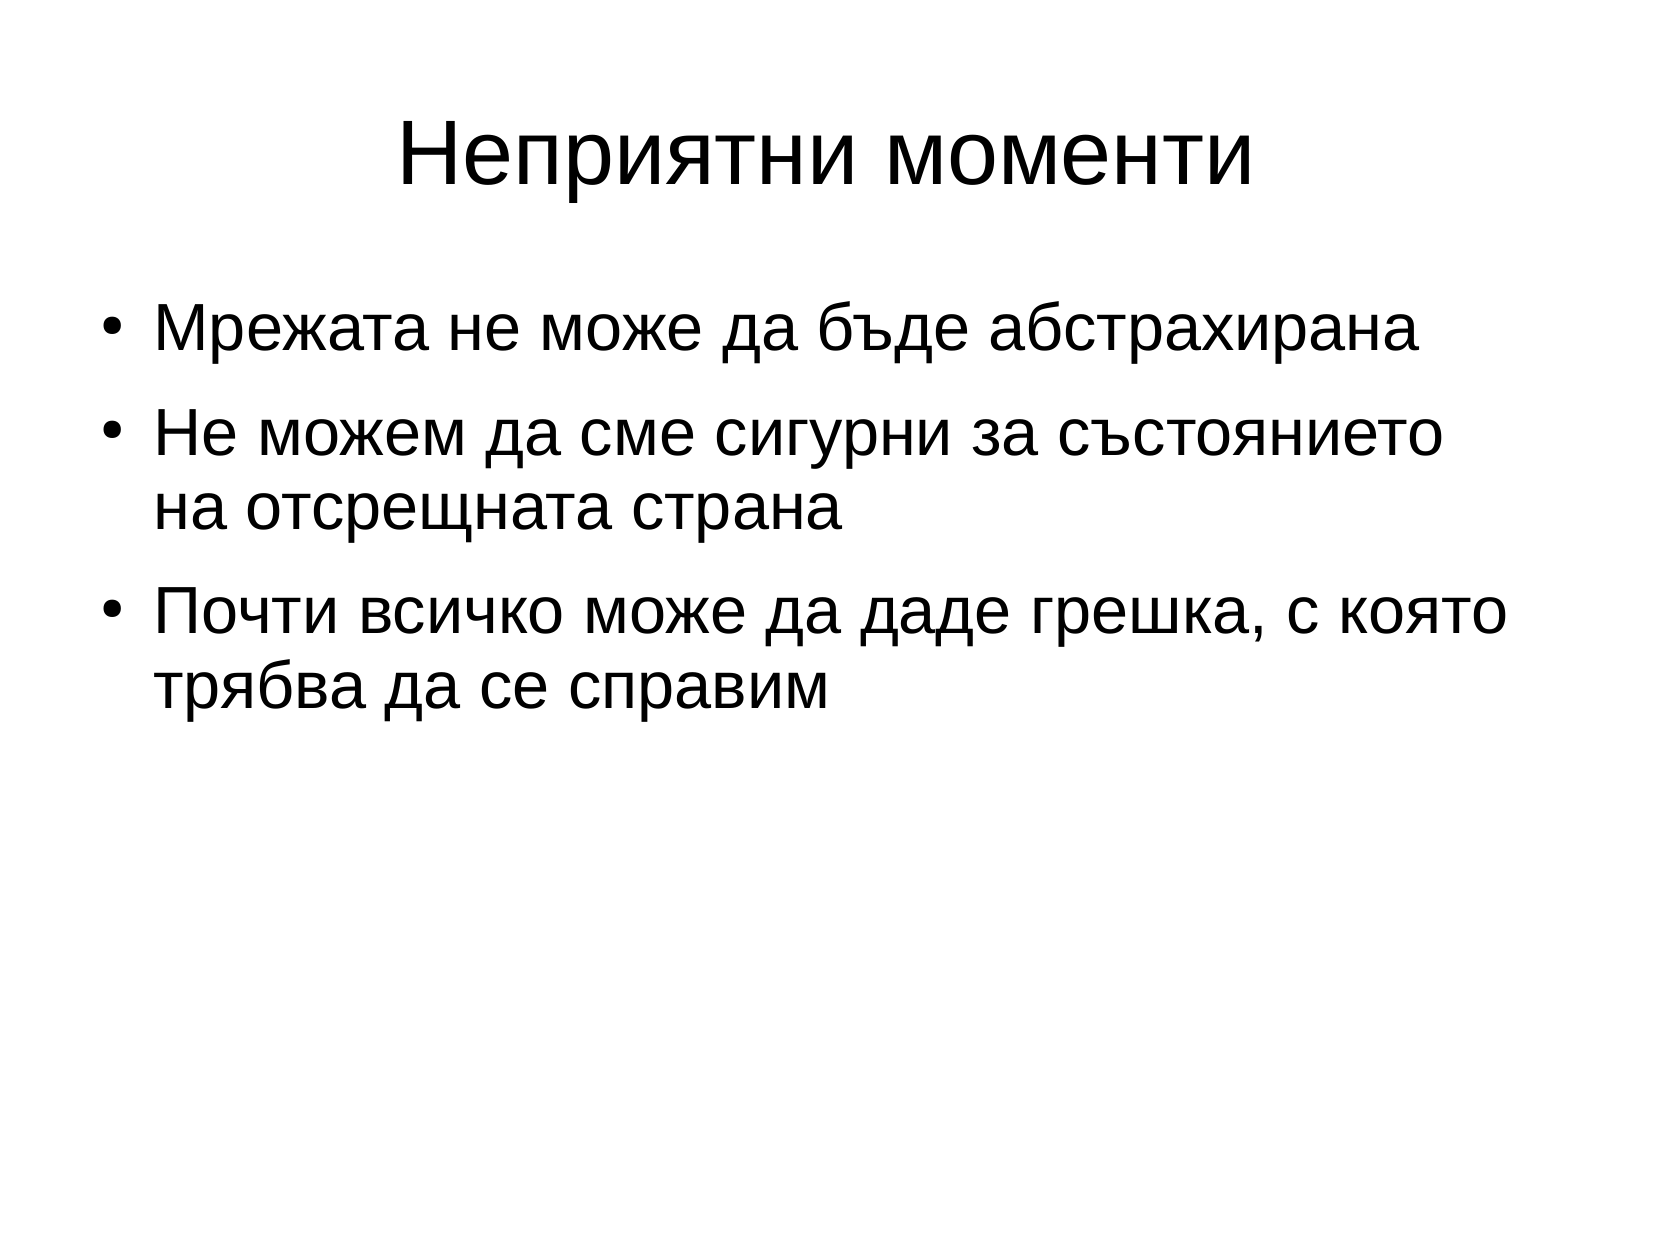

# Неприятни моменти
Мрежата не може да бъде абстрахирана
Не можем да сме сигурни за състоянието на отсрещната страна
Почти всичко може да даде грешка, с която трябва да се справим